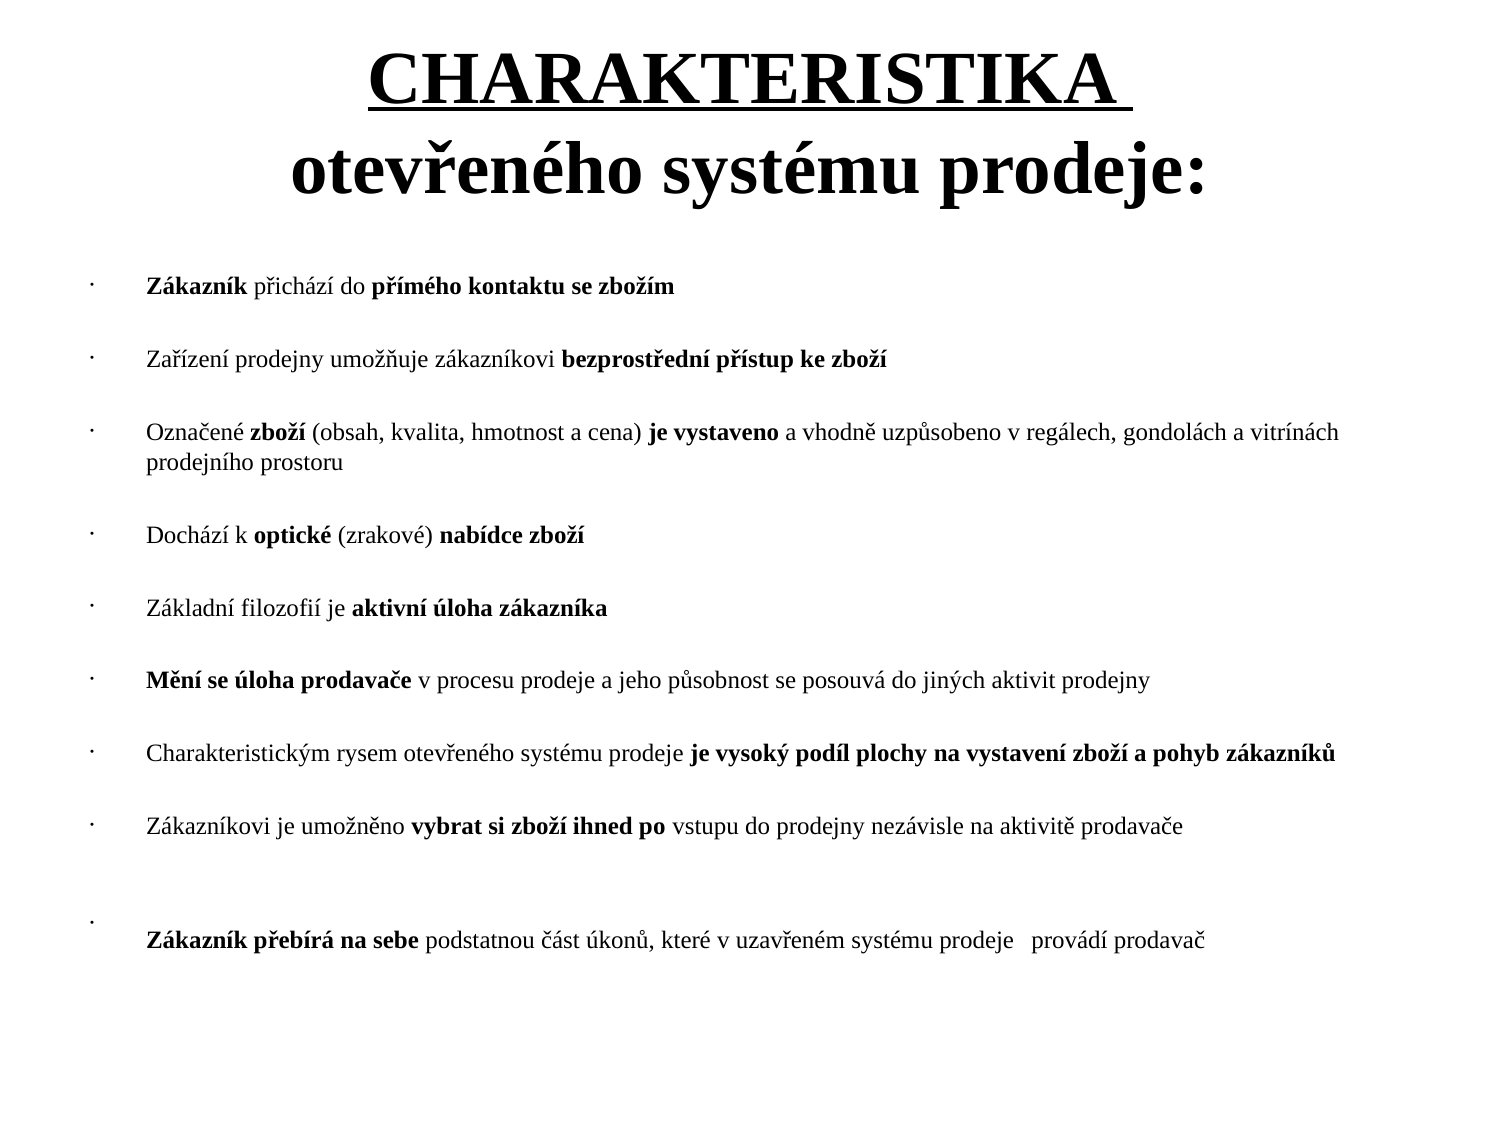

# CHARAKTERISTIKA otevřeného systému prodeje:
Zákazník přichází do přímého kontaktu se zbožím
Zařízení prodejny umožňuje zákazníkovi bezprostřední přístup ke zboží
Označené zboží (obsah, kvalita, hmotnost a cena) je vystaveno a vhodně uzpůsobeno v regálech, gondolách a vitrínách prodejního prostoru
Dochází k optické (zrakové) nabídce zboží
Základní filozofií je aktivní úloha zákazníka
Mění se úloha prodavače v procesu prodeje a jeho působnost se posouvá do jiných aktivit prodejny
Charakteristickým rysem otevřeného systému prodeje je vysoký podíl plochy na vystavení zboží a pohyb zákazníků
Zákazníkovi je umožněno vybrat si zboží ihned po vstupu do prodejny nezávisle na aktivitě prodavače
Zákazník přebírá na sebe podstatnou část úkonů, které v uzavřeném systému prodeje provádí prodavač